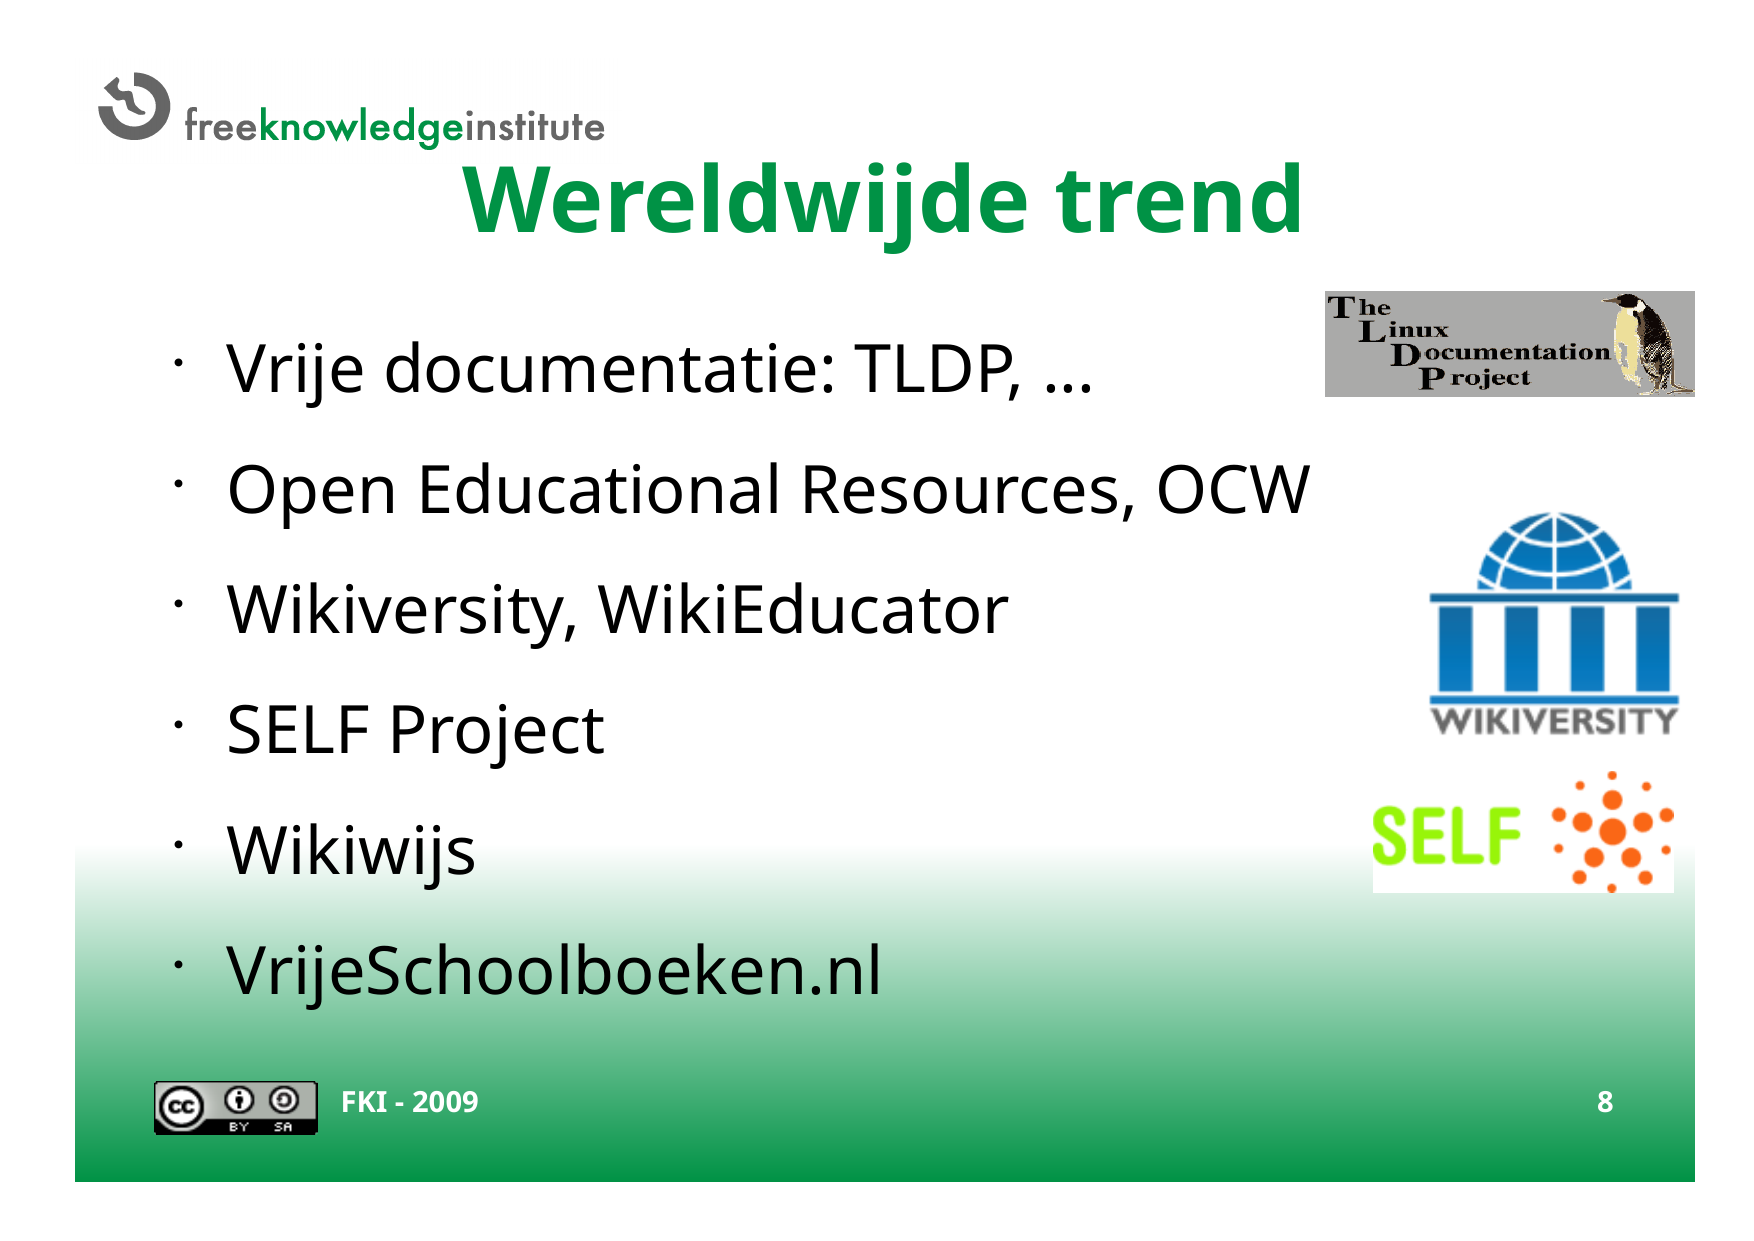

# Wereldwijde trend
Vrije documentatie: TLDP, ...
Open Educational Resources, OCW
Wikiversity, WikiEducator
SELF Project
Wikiwijs
VrijeSchoolboeken.nl
8